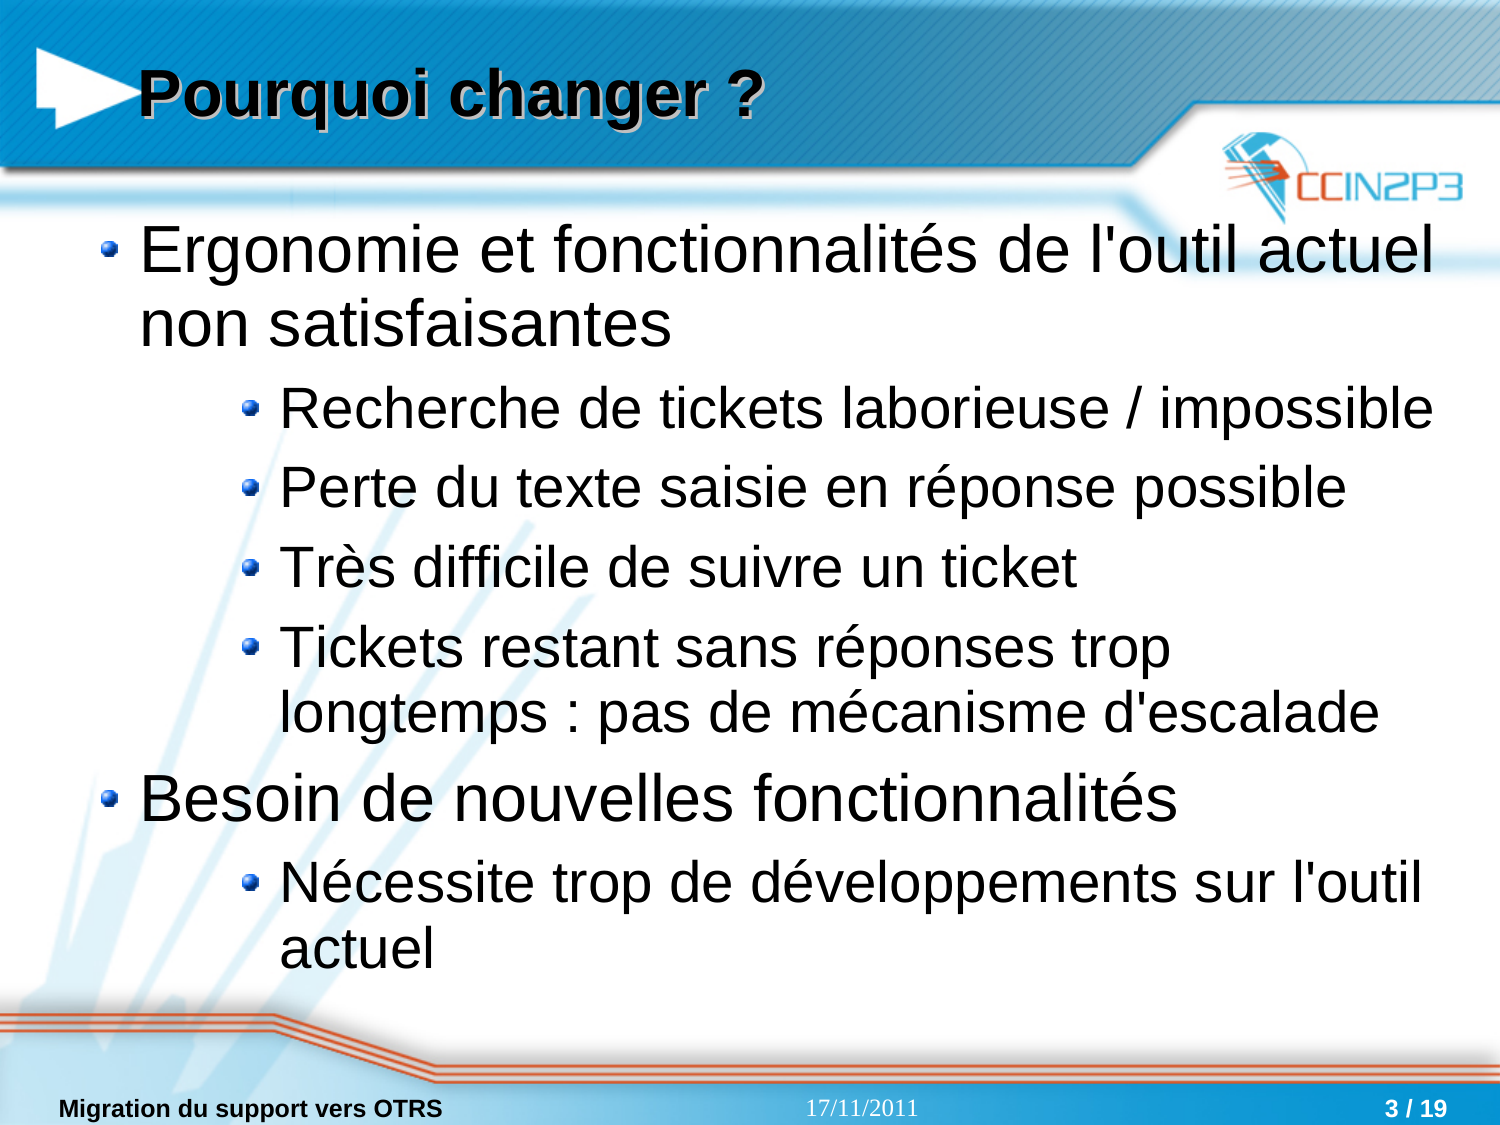

# Pourquoi changer ?
Ergonomie et fonctionnalités de l'outil actuel non satisfaisantes
Recherche de tickets laborieuse / impossible
Perte du texte saisie en réponse possible
Très difficile de suivre un ticket
Tickets restant sans réponses trop longtemps : pas de mécanisme d'escalade
Besoin de nouvelles fonctionnalités
Nécessite trop de développements sur l'outil actuel
Migration du support vers OTRS
3